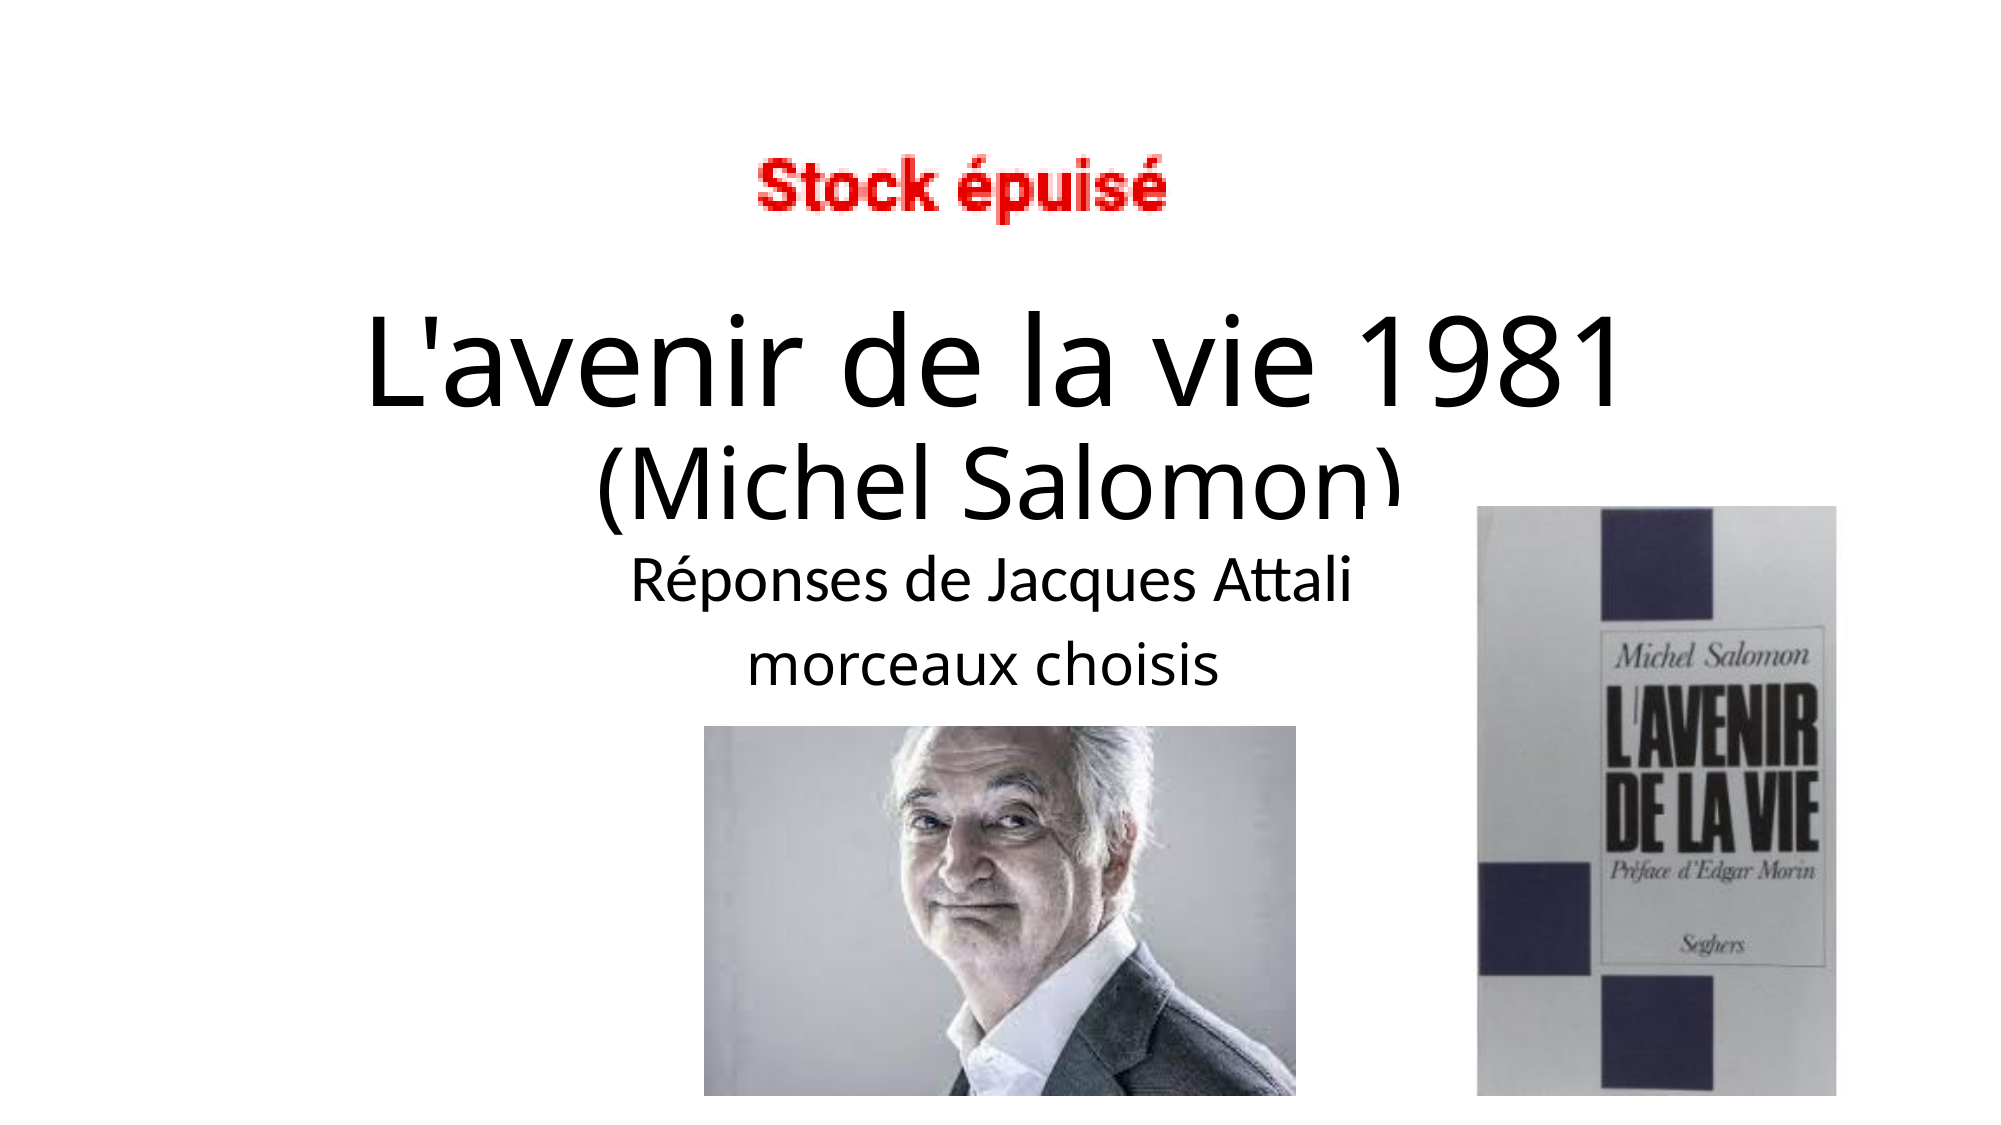

# L'avenir de la vie 1981 (Michel Salomon)
Réponses de Jacques Attali
morceaux choisis